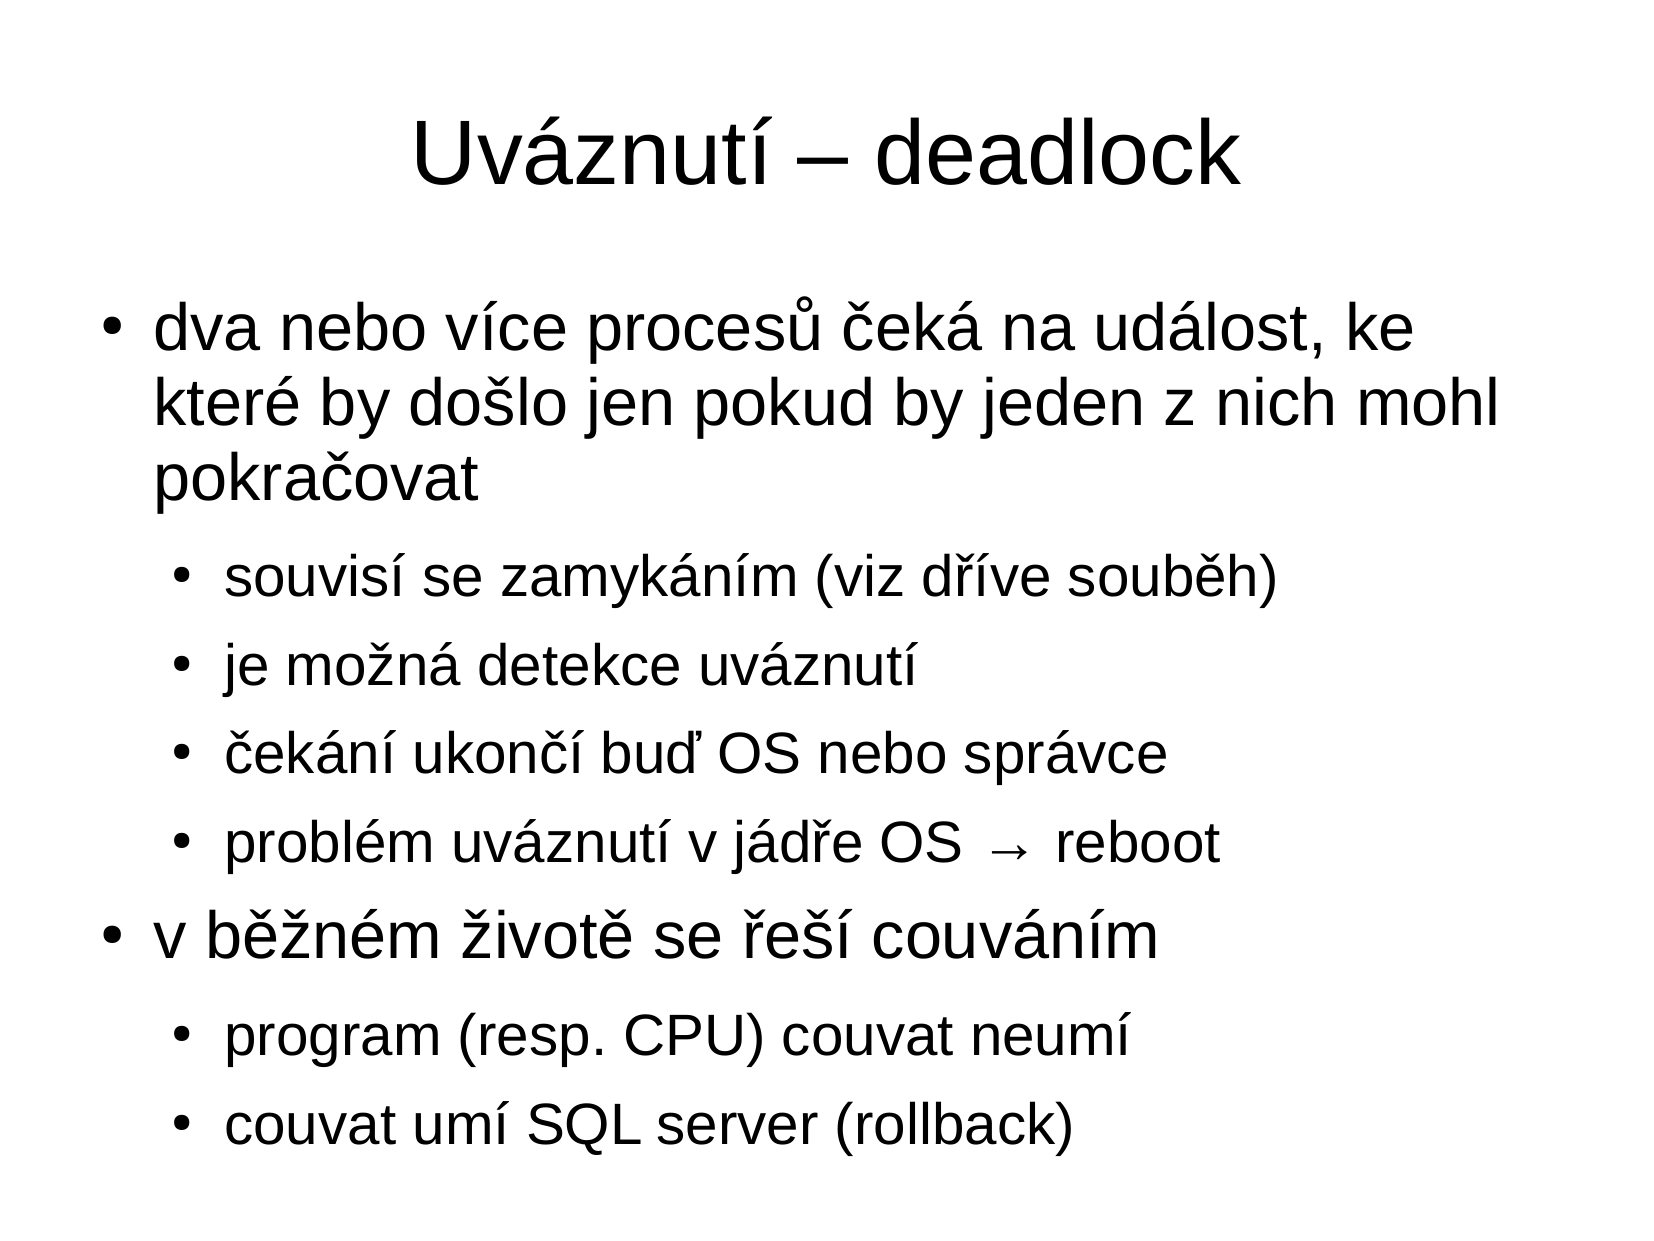

# Uváznutí – deadlock
dva nebo více procesů čeká na událost, ke které by došlo jen pokud by jeden z nich mohl pokračovat
souvisí se zamykáním (viz dříve souběh)
je možná detekce uváznutí
čekání ukončí buď OS nebo správce
problém uváznutí v jádře OS → reboot
v běžném životě se řeší couváním
program (resp. CPU) couvat neumí
couvat umí SQL server (rollback)